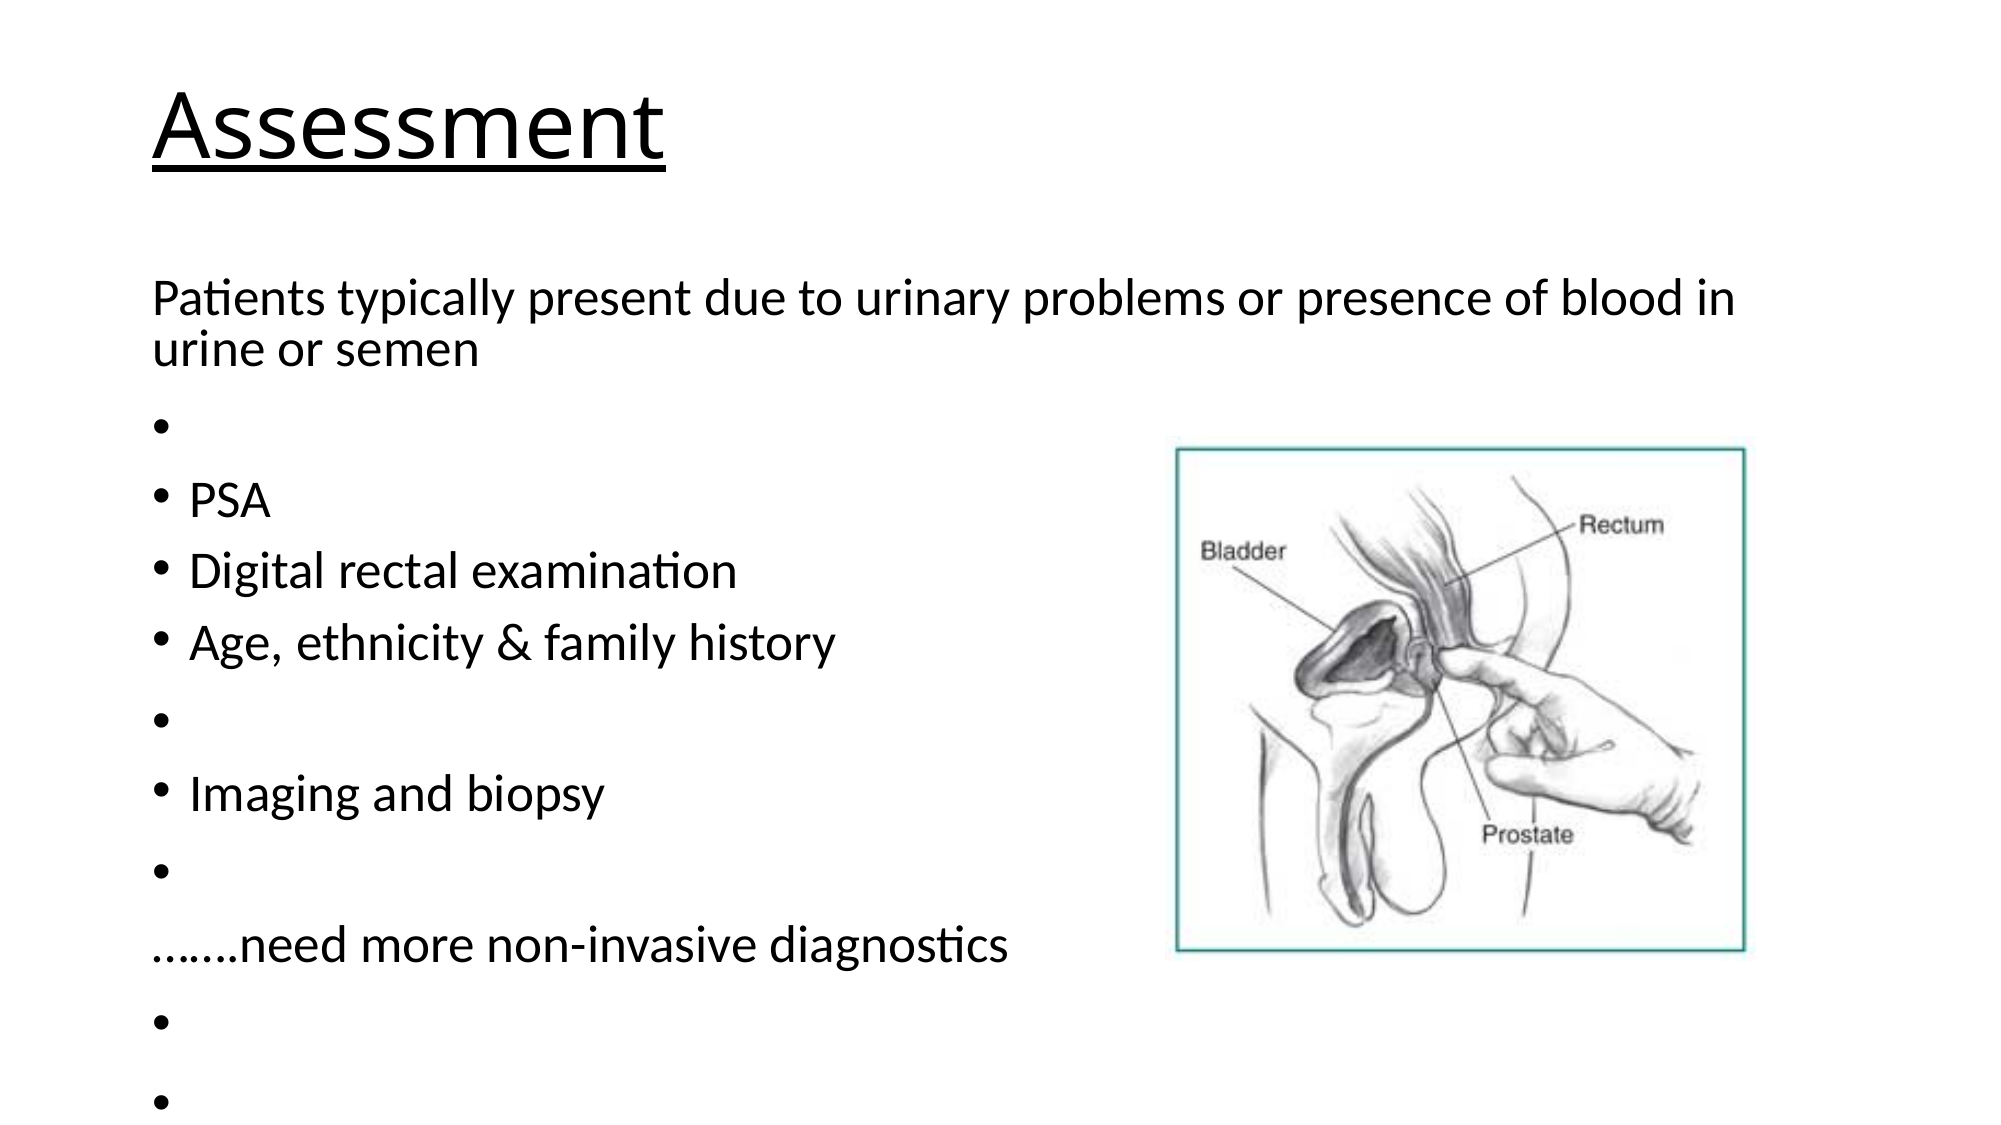

# Assessment
Patients typically present due to urinary problems or presence of blood in urine or semen
PSA
Digital rectal examination
Age, ethnicity & family history
Imaging and biopsy
…….need more non-invasive diagnostics